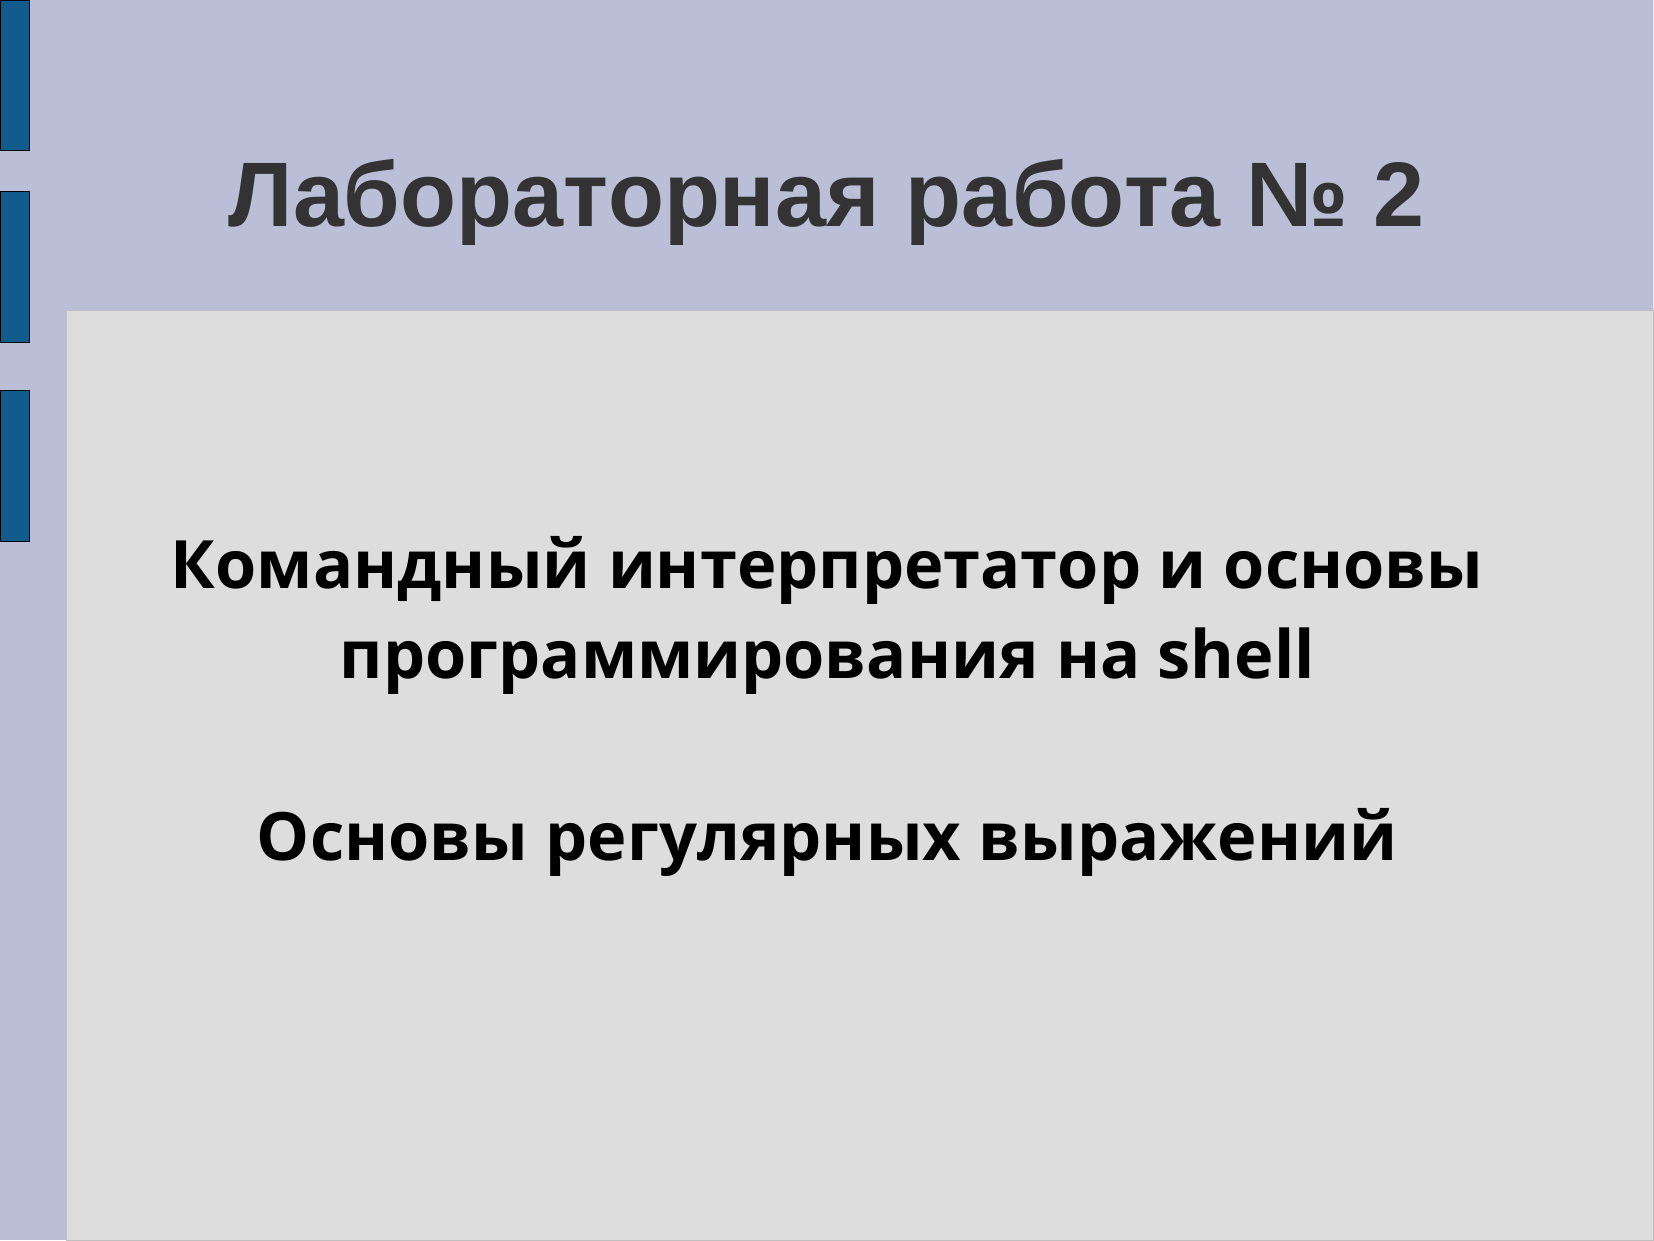

# Лабораторная работа № 2
Командный интерпретатор и основы программирования на shell
Основы регулярных выражений